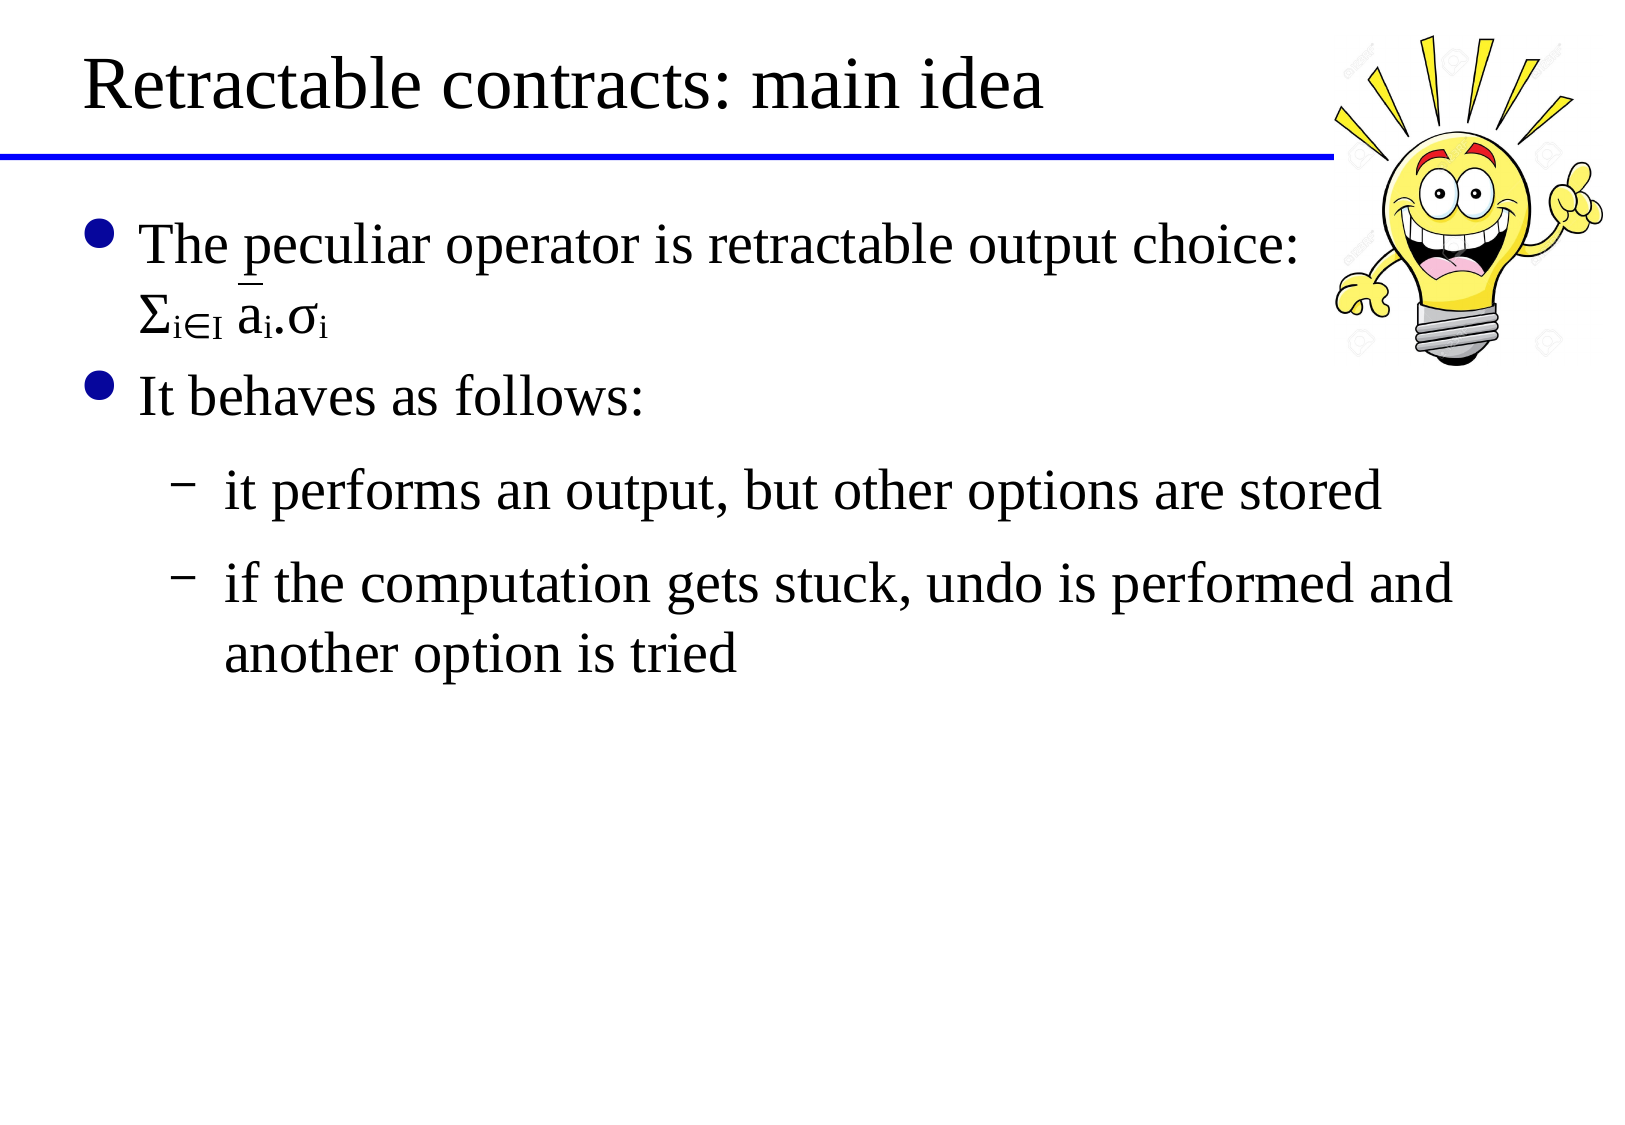

# Retractable contracts: main idea
The peculiar operator is retractable output choice:
Σi∈I ai.σi
It behaves as follows:
it performs an output, but other options are stored
if the computation gets stuck, undo is performed and another option is tried